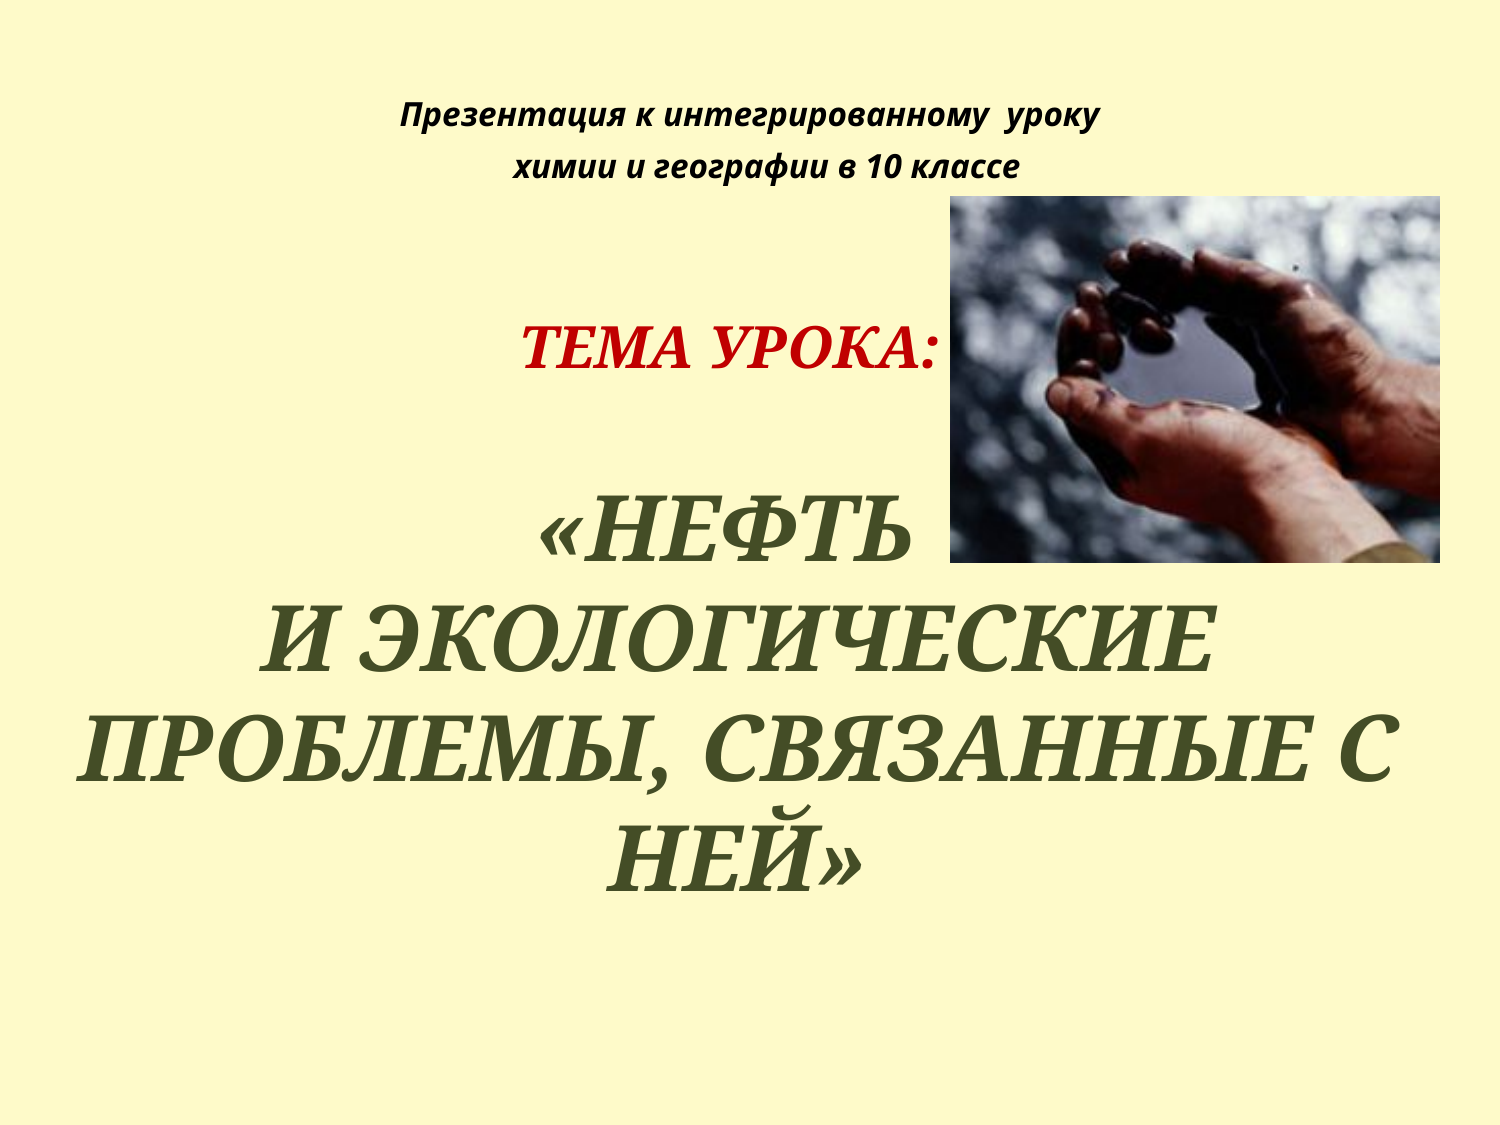

Презентация к интегрированному уроку
 химии и географии в 10 классе
# Тема урока: «Нефть и экологические проблемы, связанные с ней»